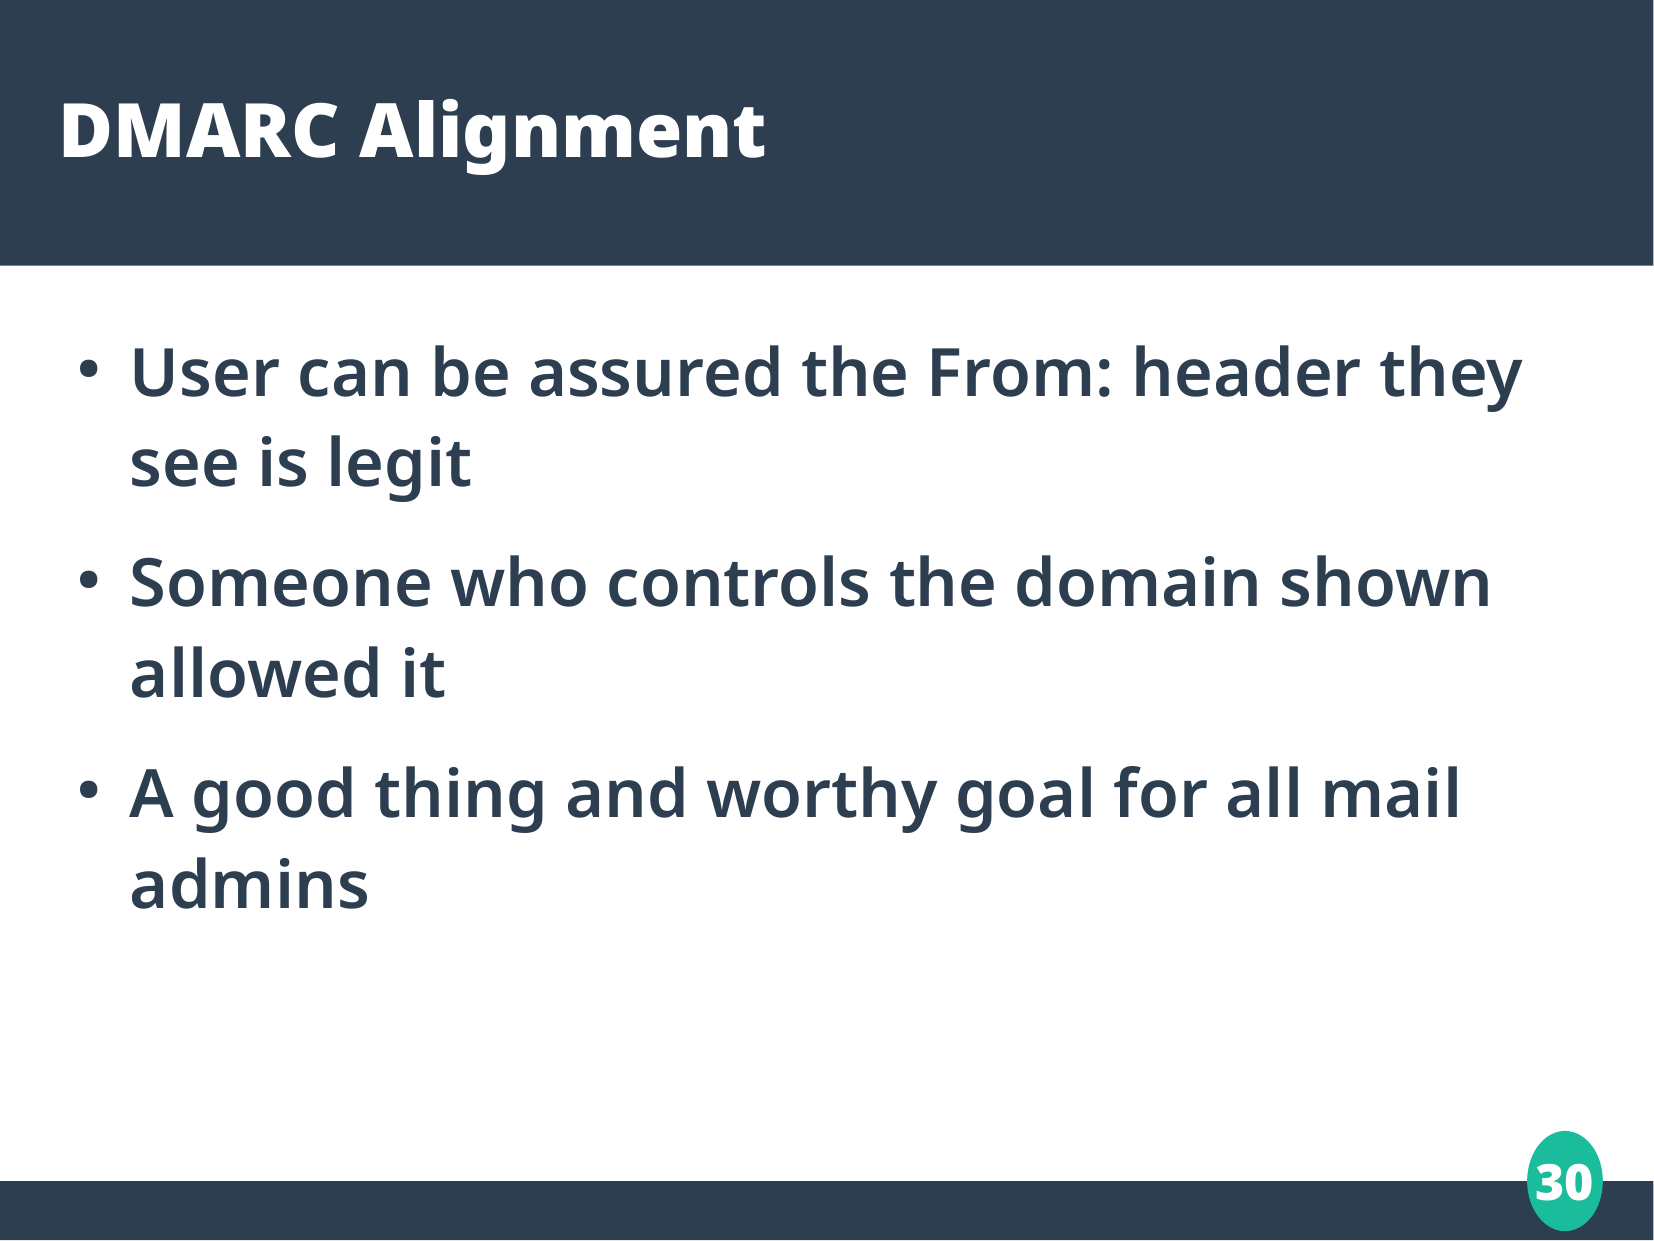

# DMARC Alignment
User can be assured the From: header they see is legit
Someone who controls the domain shown allowed it
A good thing and worthy goal for all mail admins